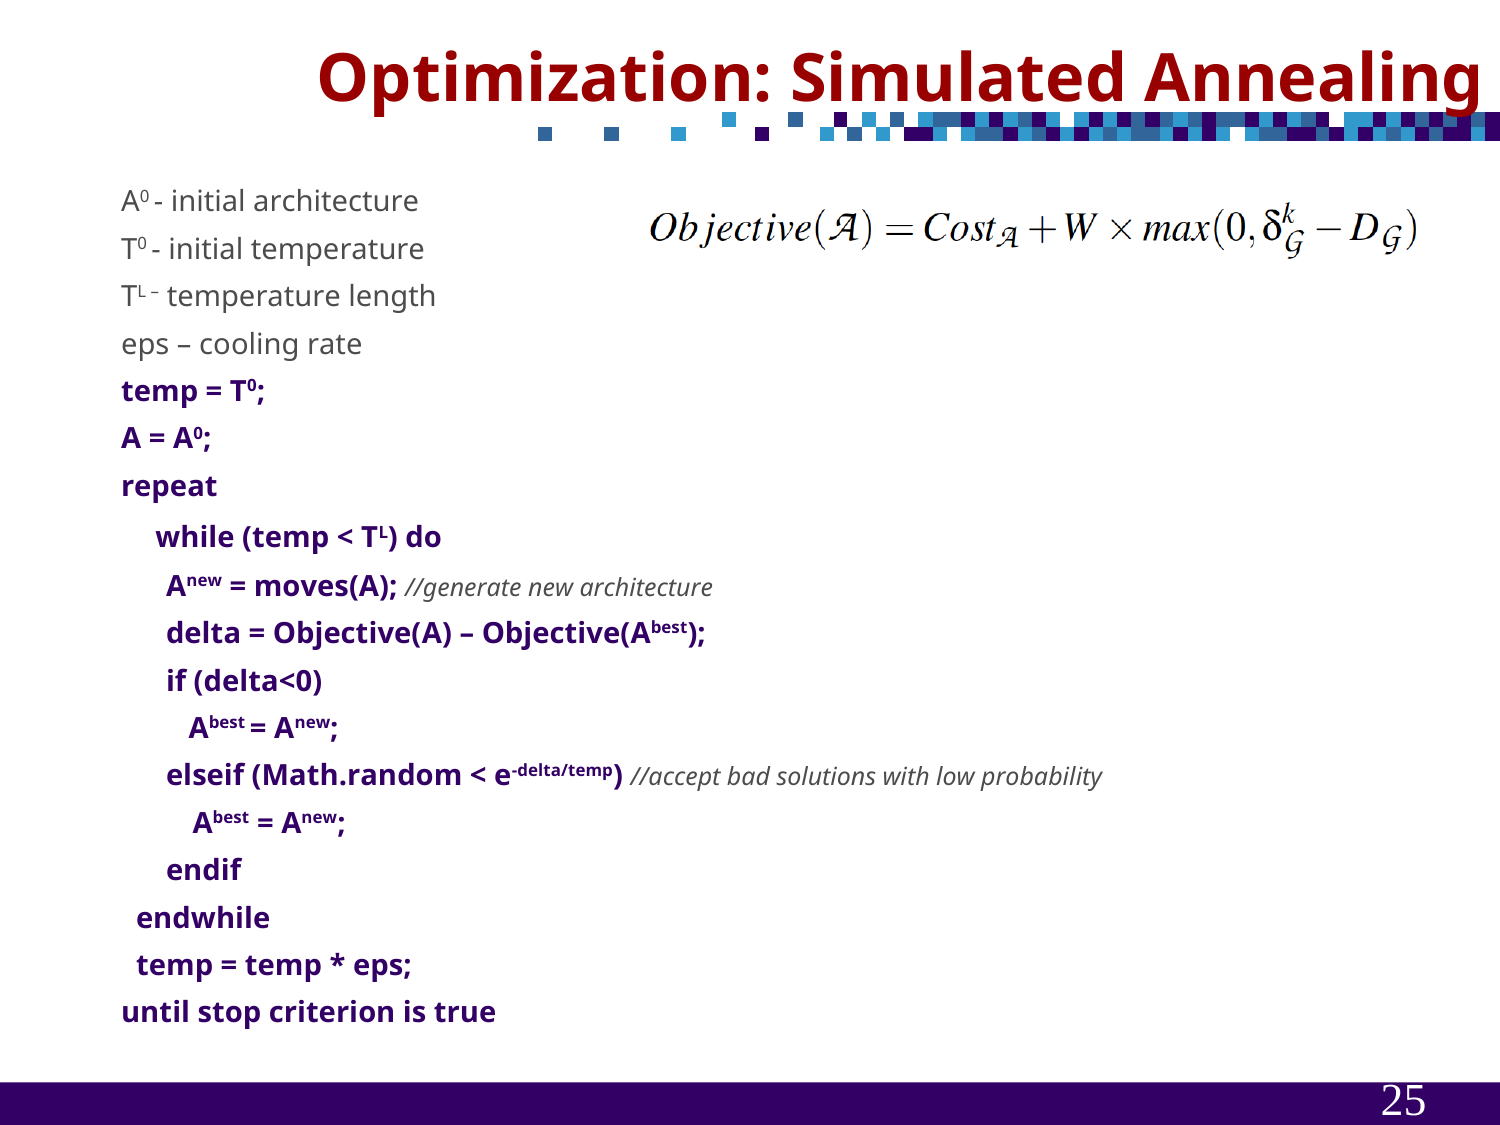

# Optimization: Simulated Annealing
A0 - initial architecture
T0 - initial temperature
TL – temperature length
eps – cooling rate
temp = T0;
A = A0;
repeat
 while (temp < TL) do
 Anew = moves(A); //generate new architecture
 delta = Objective(A) – Objective(Abest);
 if (delta<0)
 Abest = Anew;
 elseif (Math.random < e-delta/temp) //accept bad solutions with low probability
 Abest = Anew;
 endif
 endwhile
 temp = temp * eps;
until stop criterion is true